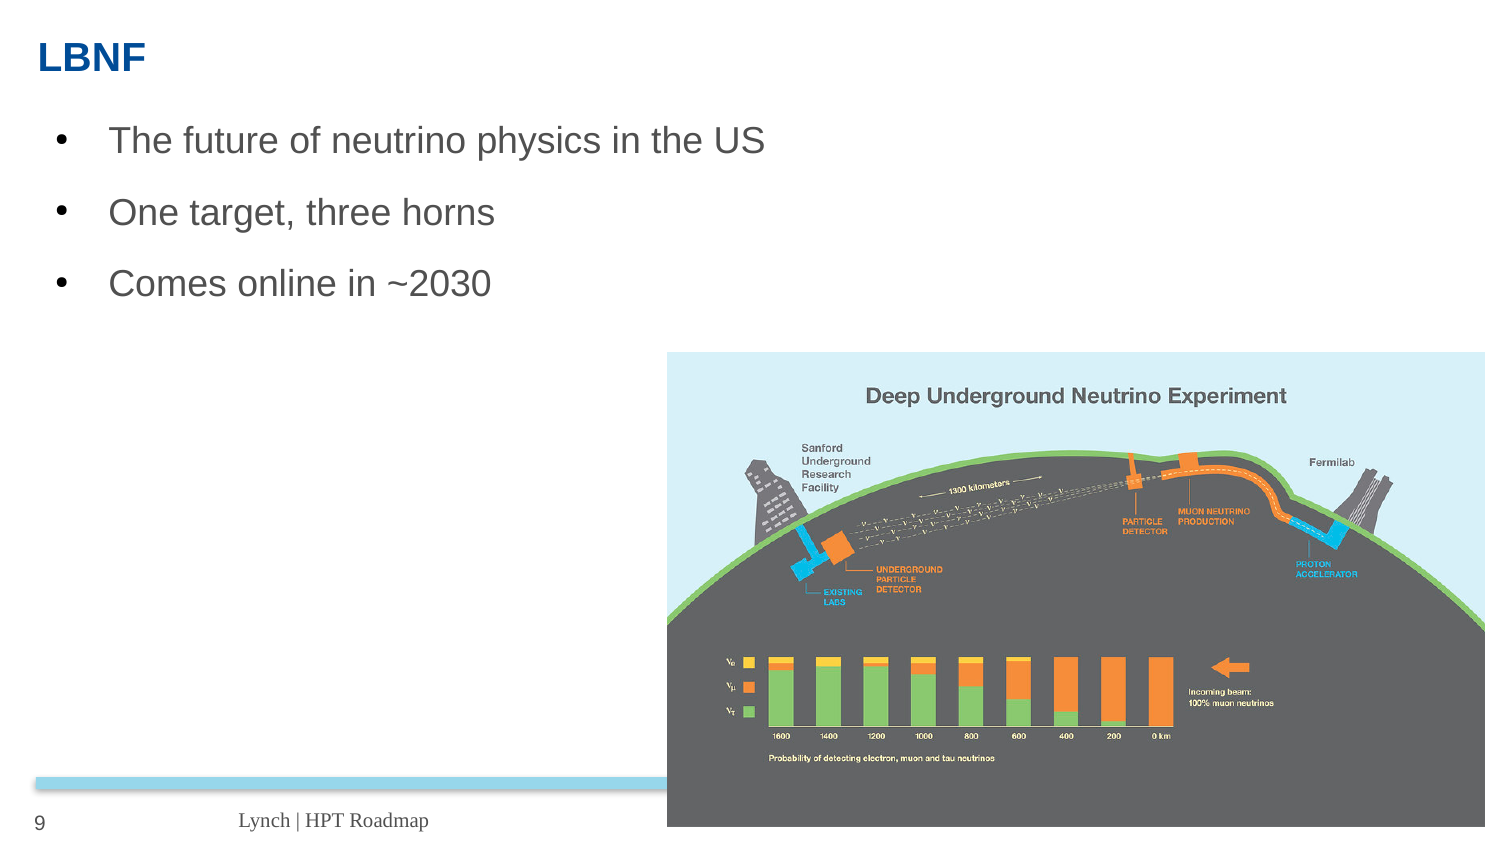

# LBNF
The future of neutrino physics in the US
One target, three horns
Comes online in ~2030
Lynch | HPT Roadmap